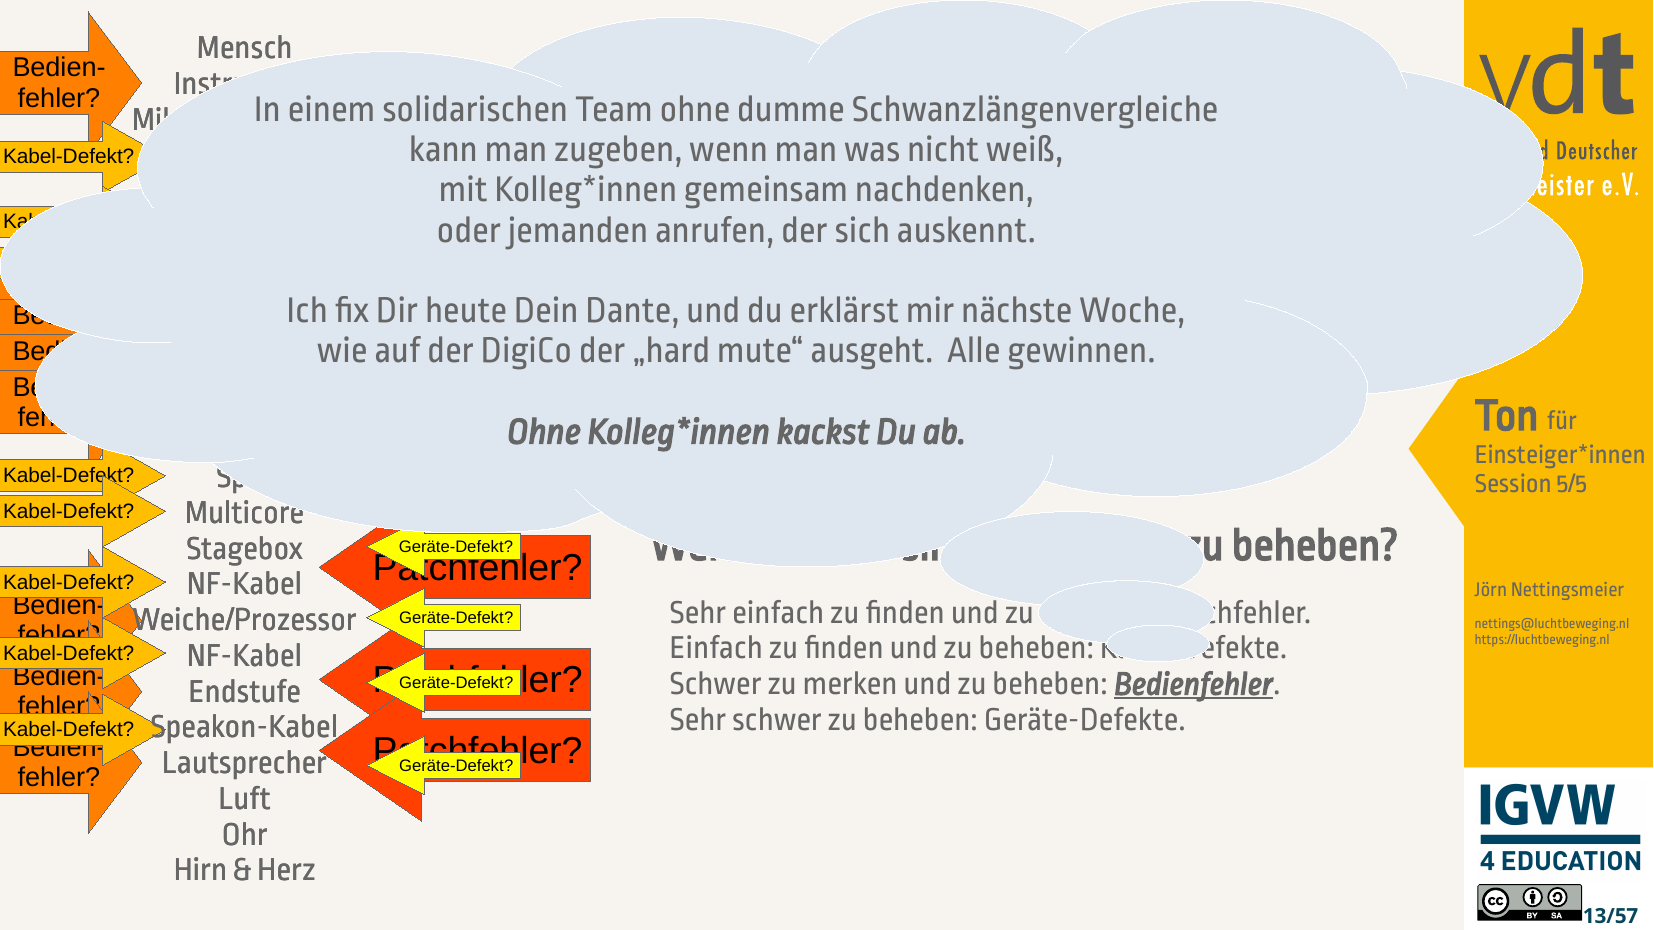

In einem solidarischen Team ohne dumme Schwanzlängenvergleiche
kann man zugeben, wenn man was nicht weiß,
 mit Kolleg*innen gemeinsam nachdenken,
oder jemanden anrufen, der sich auskennt.
Ich fix Dir heute Dein Dante, und du erklärst mir nächste Woche,
wie auf der DigiCo der „hard mute“ ausgeht. Alle gewinnen.
Ohne Kolleg*innen kackst Du ab.
Bedien-
fehler?
Mensch
Instrument
Mikro oder DI-Box
NF-Kabel
Stagebox
Multicore
Split
Pulteingang
Kanalzug
Summenbus
Summenmaster
Pultausgang
Split
Multicore
Stagebox
NF-Kabel
Weiche/Prozessor
NF-Kabel
Endstufe
Speakon-Kabel
Lautsprecher
Luft
Ohr
Hirn & Herz
Mensch
Instrument
Mikro oder DI-Box
NF-Kabel
Stagebox
Multicore
Split
Pulteingang
Kanalzug
Summenbus
Summenmaster
Pultausgang
Split
Multicore
Stagebox
NF-Kabel
Weiche/Prozessor
NF-Kabel
Endstufe
Speakon-Kabel
Lautsprecher
Luft
Ohr
Hirn & Herz
# Welche Fehler sind wie wahrscheinlich?
Geräte-Defekt?
Patchfehler?
Kabel-Defekt?
Sehr wahrscheinlich: Patchfehler.
Wahrscheinlich: Bedienfehler.
Eher unwahrscheinlich: Kabel-Defekte.
Unwahrscheinlich: Geräte-Defekte.
Wenn das bei euch im Betrieb anders ist, habt ihr ein massives Qualitätssicherungsproblem und auch eine geniale Tonkutscherin am Pult wird euch nicht helfen.
Geräte-Defekt?
Kabel-Defekt?
Patchfehler?
Bedien-
fehler?
Kabel-Defekt?
Bedien-
fehler?
Geräte-Defekt?
Bedien-
fehler?
Geräte-Defekt?
Bedien-
fehler?
Geräte-Defekt?
Geräte-Defekt?
Patchfehler?
Geräte-Defekt?
Kabel-Defekt?
Welche Fehler sind wie schwer zu beheben?
Kabel-Defekt?
Patchfehler?
Geräte-Defekt?
Kabel-Defekt?
Bedien-
fehler?
Sehr einfach zu finden und zu beheben: Patchfehler.
Einfach zu finden und zu beheben: Kabel-Defekte.
Schwer zu merken und zu beheben: Bedienfehler.
Sehr schwer zu beheben: Geräte-Defekte.
Geräte-Defekt?
Patchfehler?
Kabel-Defekt?
Bedien-
fehler?
Geräte-Defekt?
Patchfehler?
Bedien-
fehler?
Kabel-Defekt?
Geräte-Defekt?